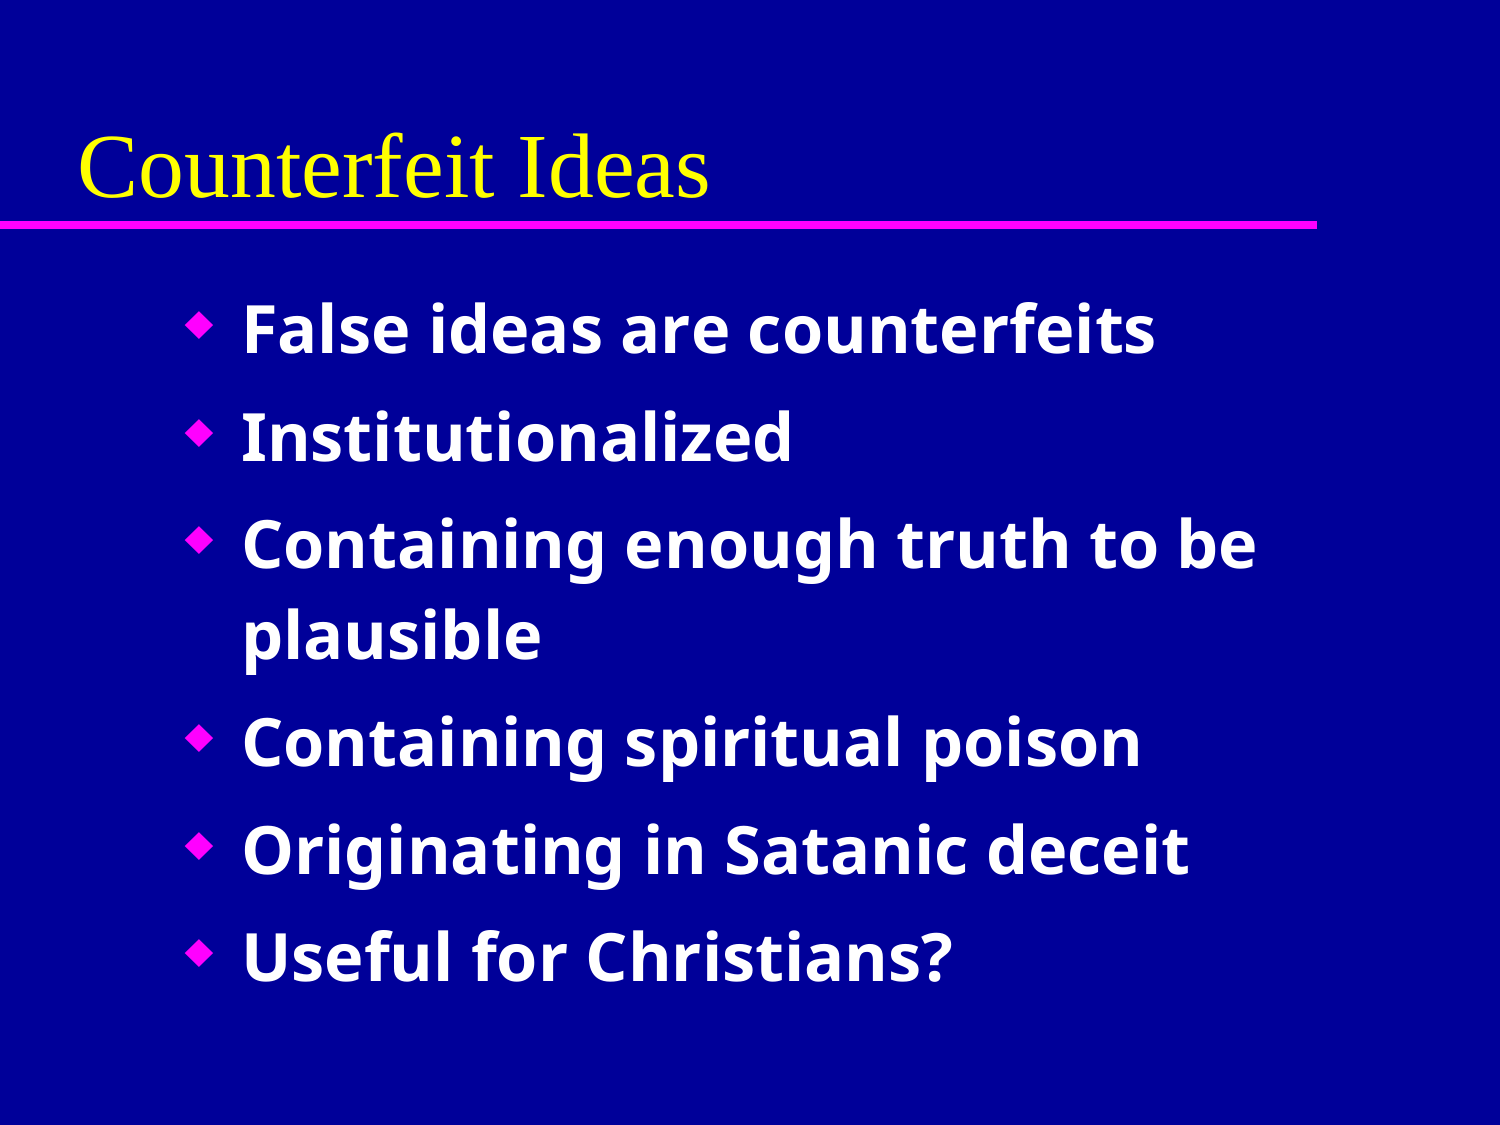

# Counterfeit Ideas
False ideas are counterfeits
Institutionalized
Containing enough truth to be plausible
Containing spiritual poison
Originating in Satanic deceit
Useful for Christians?